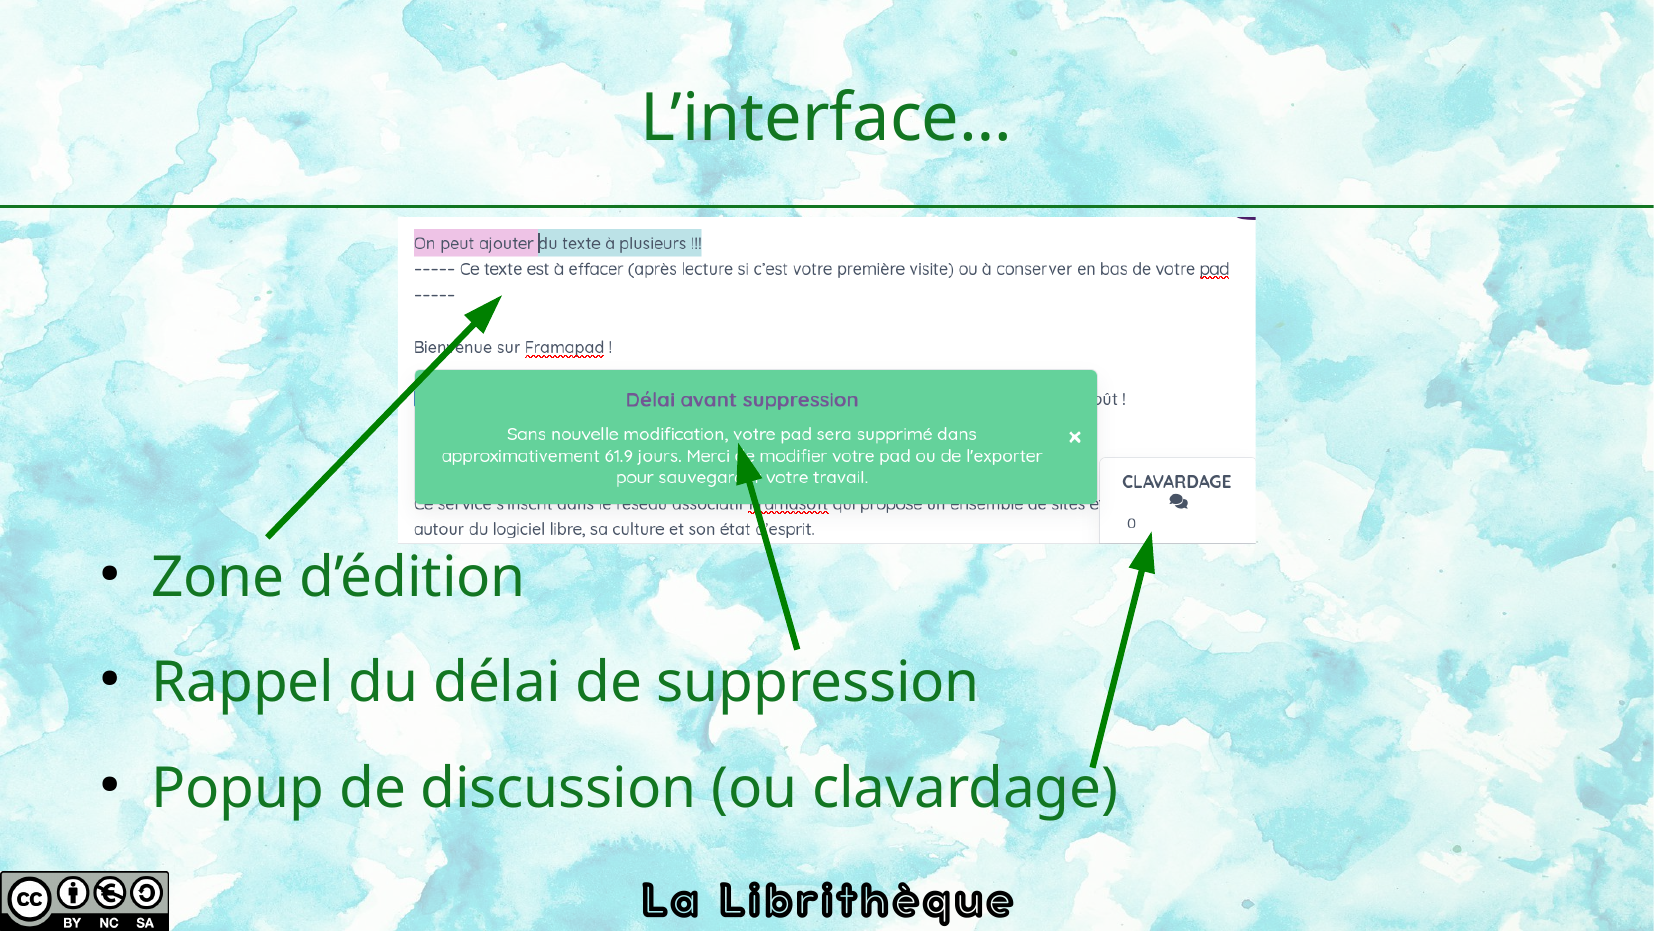

# L’interface…
Zone d’édition
Rappel du délai de suppression
Popup de discussion (ou clavardage)